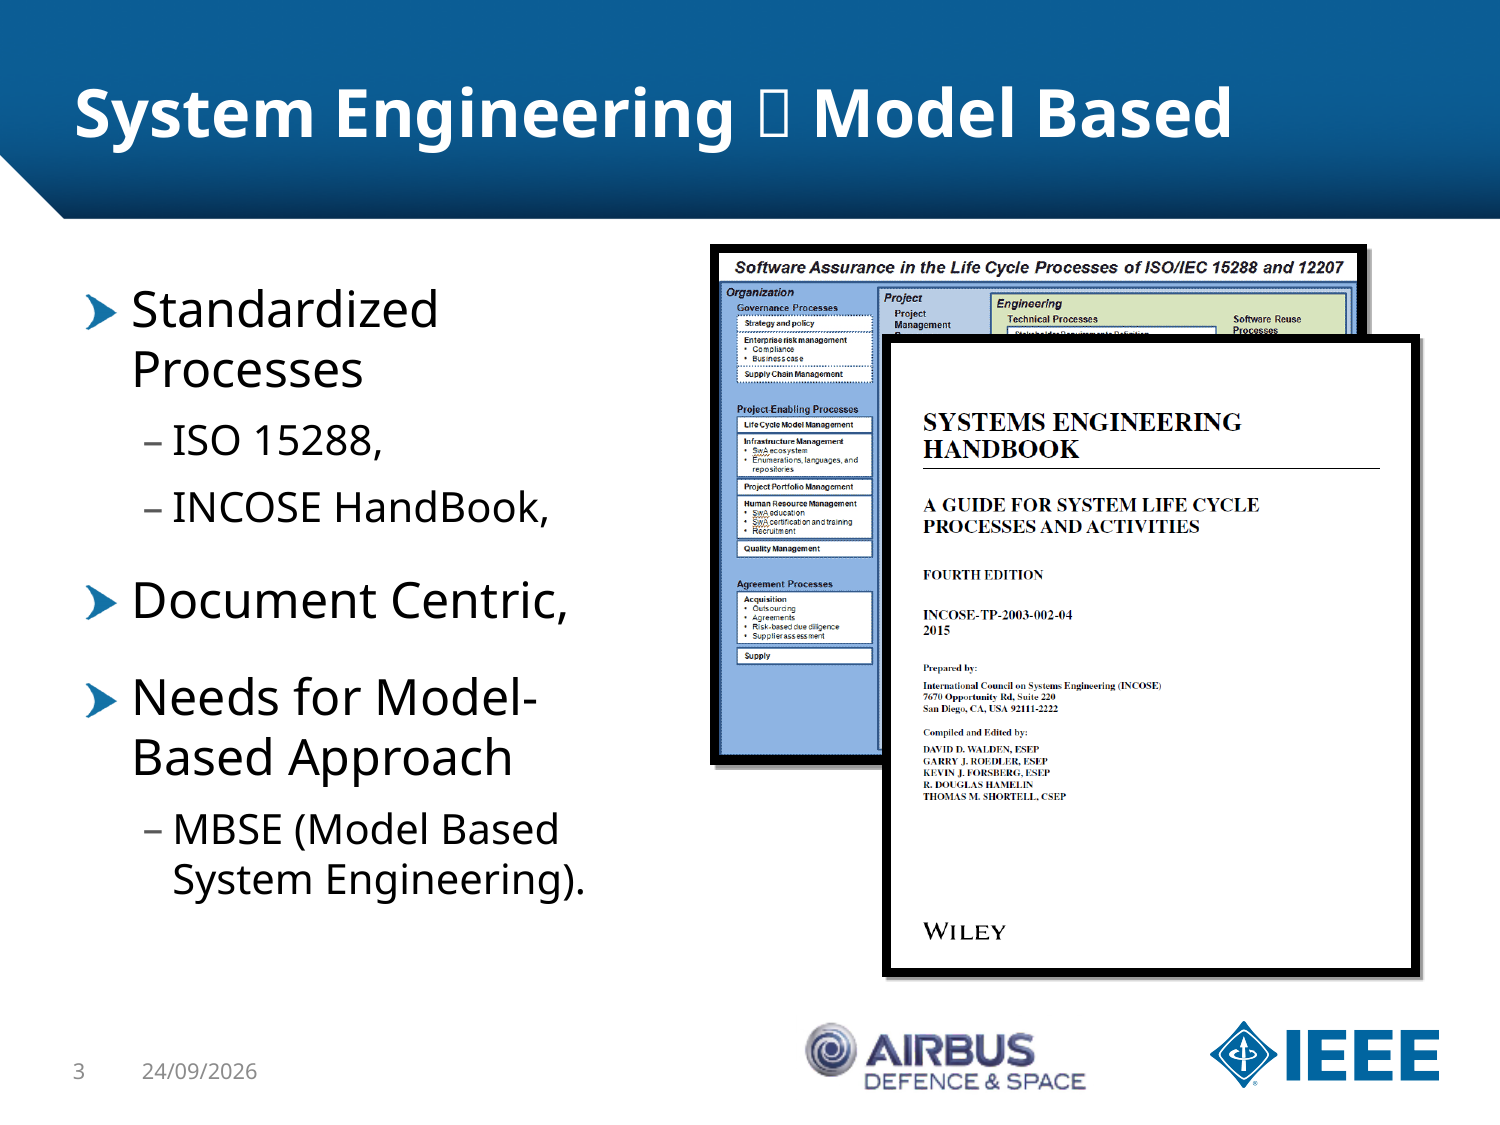

# System Engineering  Model Based
Standardized Processes
ISO 15288,
INCOSE HandBook,
Document Centric,
Needs for Model-Based Approach
MBSE (Model Based System Engineering).